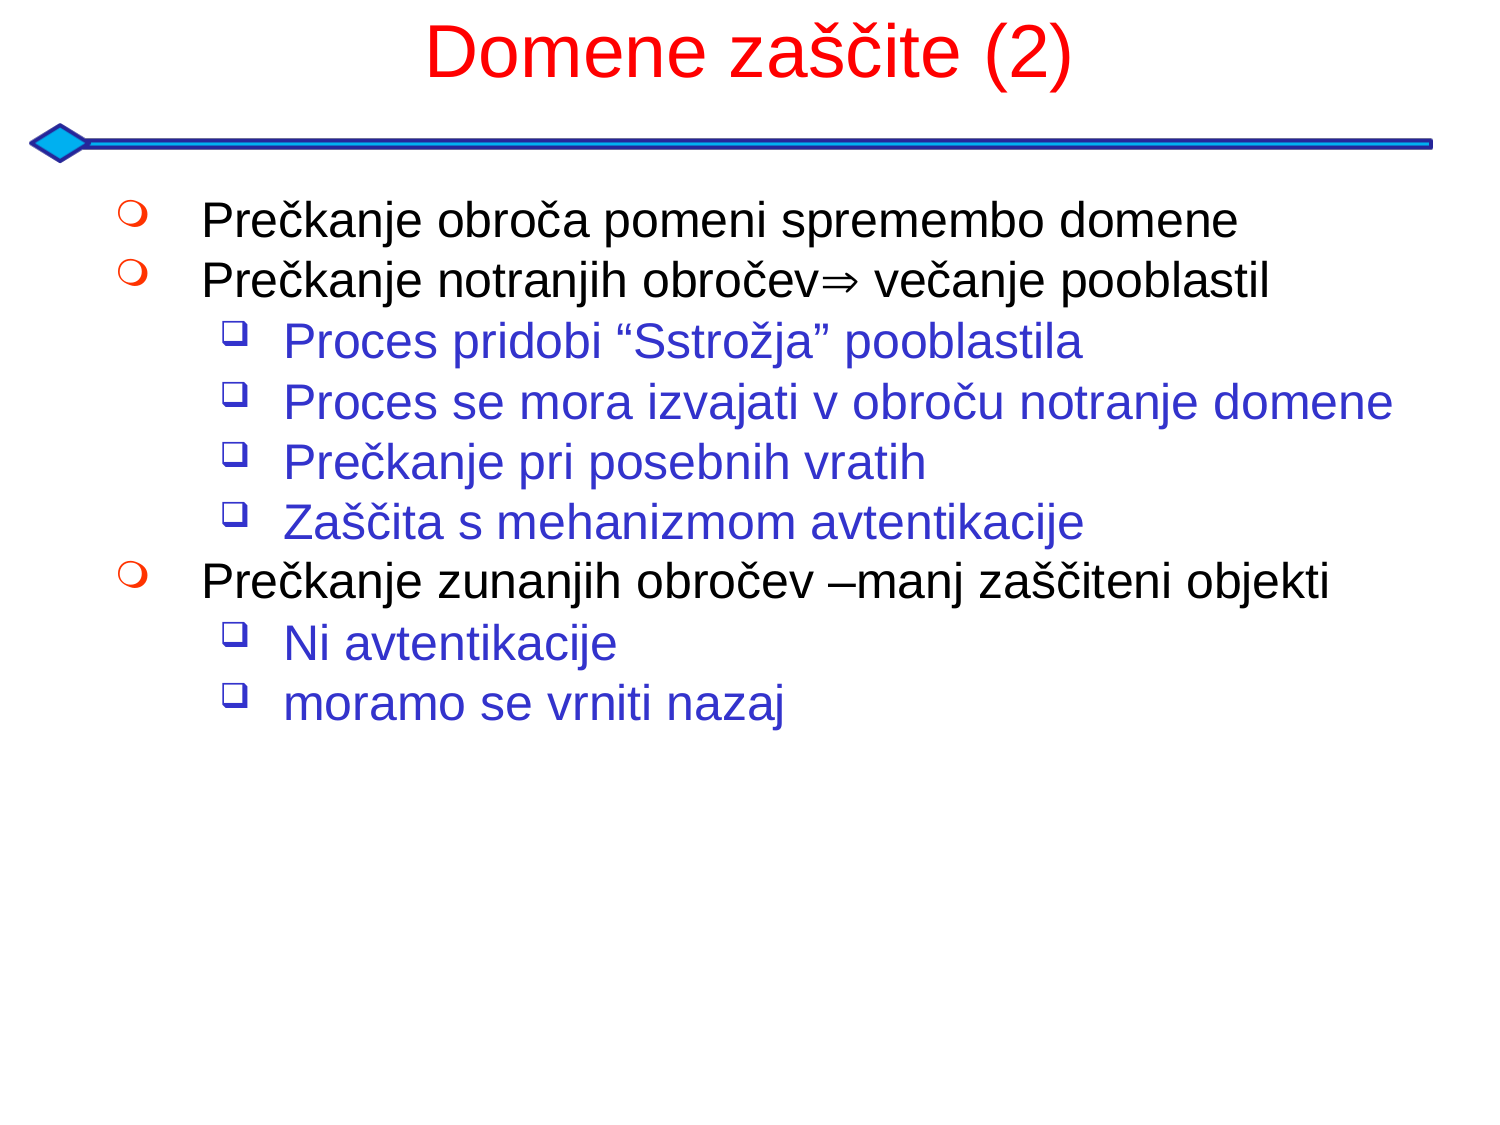

# Domene zaščite (2)
Prečkanje obroča pomeni spremembo domene
Prečkanje notranjih obročev večanje pooblastil
Proces pridobi “Sstrožja” pooblastila
Proces se mora izvajati v obroču notranje domene
Prečkanje pri posebnih vratih
Zaščita s mehanizmom avtentikacije
Prečkanje zunanjih obročev –manj zaščiteni objekti
Ni avtentikacije
moramo se vrniti nazaj